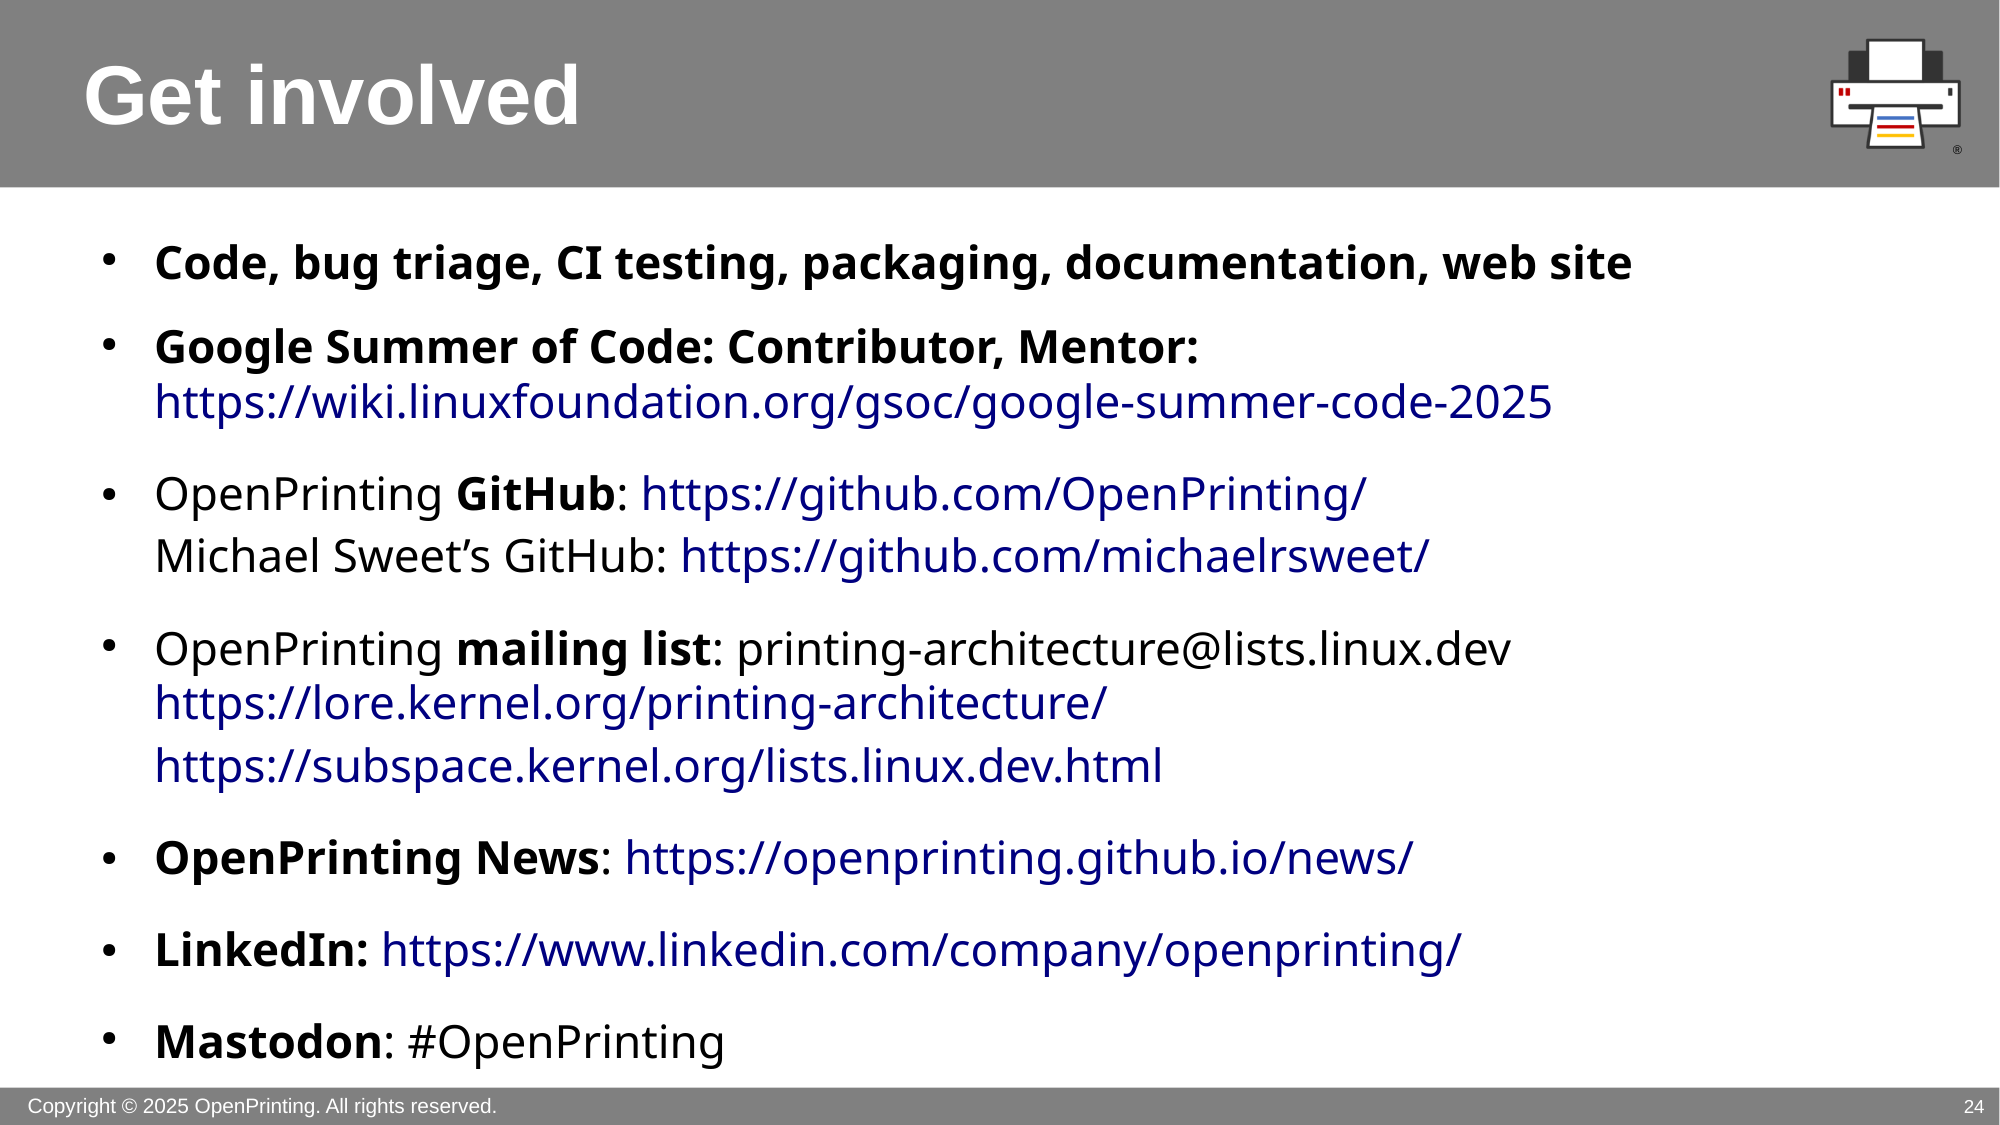

Get involved
# Code, bug triage, CI testing, packaging, documentation, web site
Google Summer of Code: Contributor, Mentor:
https://wiki.linuxfoundation.org/gsoc/google-summer-code-2025
OpenPrinting GitHub: https://github.com/OpenPrinting/
Michael Sweet’s GitHub: https://github.com/michaelrsweet/
OpenPrinting mailing list: printing-architecture@lists.linux.dev
https://lore.kernel.org/printing-architecture/
https://subspace.kernel.org/lists.linux.dev.html
OpenPrinting News: https://openprinting.github.io/news/
LinkedIn: https://www.linkedin.com/company/openprinting/
Mastodon: #OpenPrinting